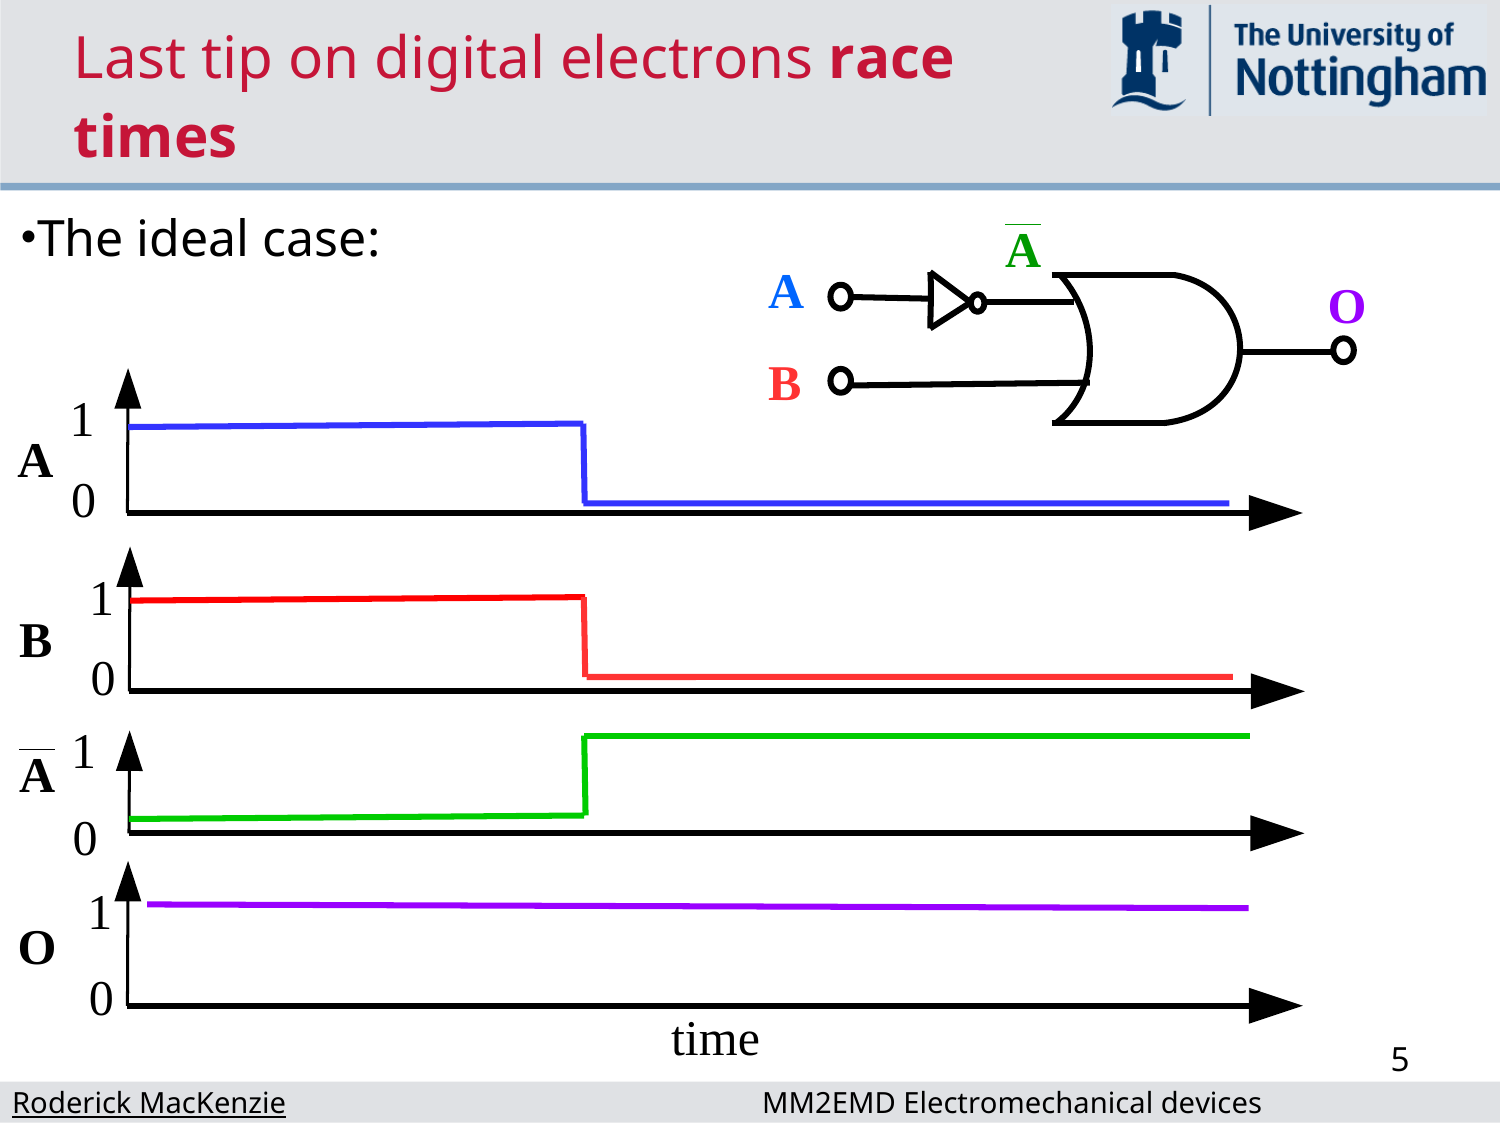

# Last tip on digital electrons race times
The ideal case:
A
A
O
B
1
A
0
1
B
0
1
A
0
1
O
0
time